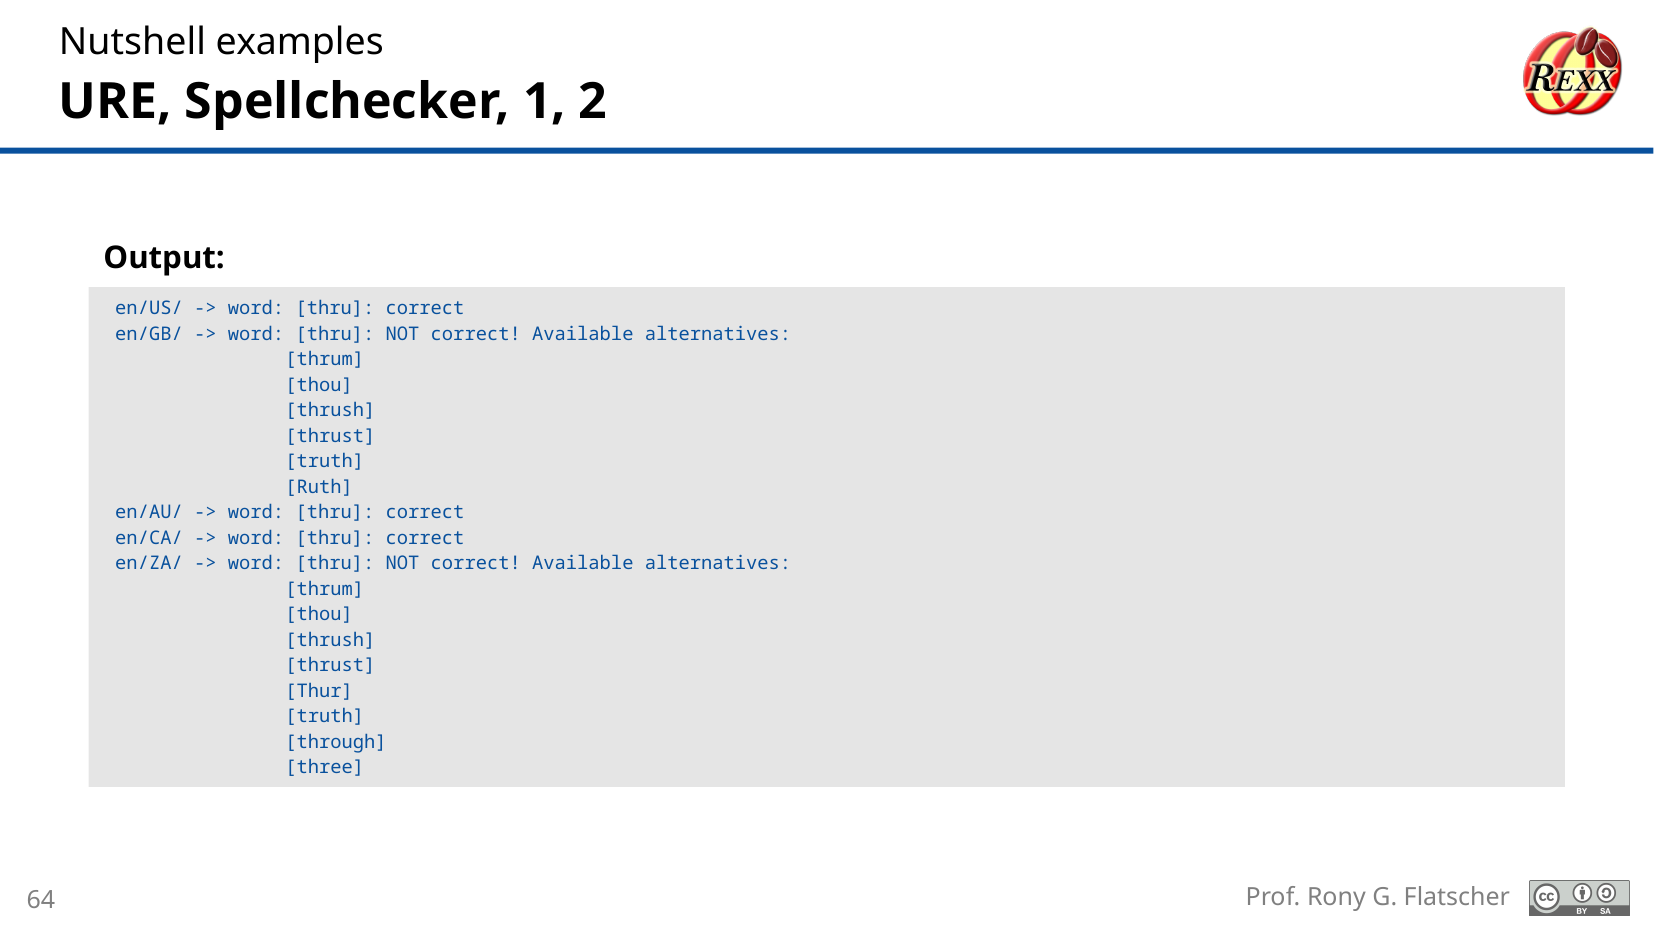

# Nutshell examples URE, Spellchecker, 1, 2
Output:
en/US/ -> word: [thru]: correct
en/GB/ -> word: [thru]: NOT correct! Available alternatives:
		 [thrum]
		 [thou]
		 [thrush]
		 [thrust]
		 [truth]
		 [Ruth]
en/AU/ -> word: [thru]: correct
en/CA/ -> word: [thru]: correct
en/ZA/ -> word: [thru]: NOT correct! Available alternatives:
		 [thrum]
		 [thou]
		 [thrush]
		 [thrust]
		 [Thur]
		 [truth]
		 [through]
		 [three]